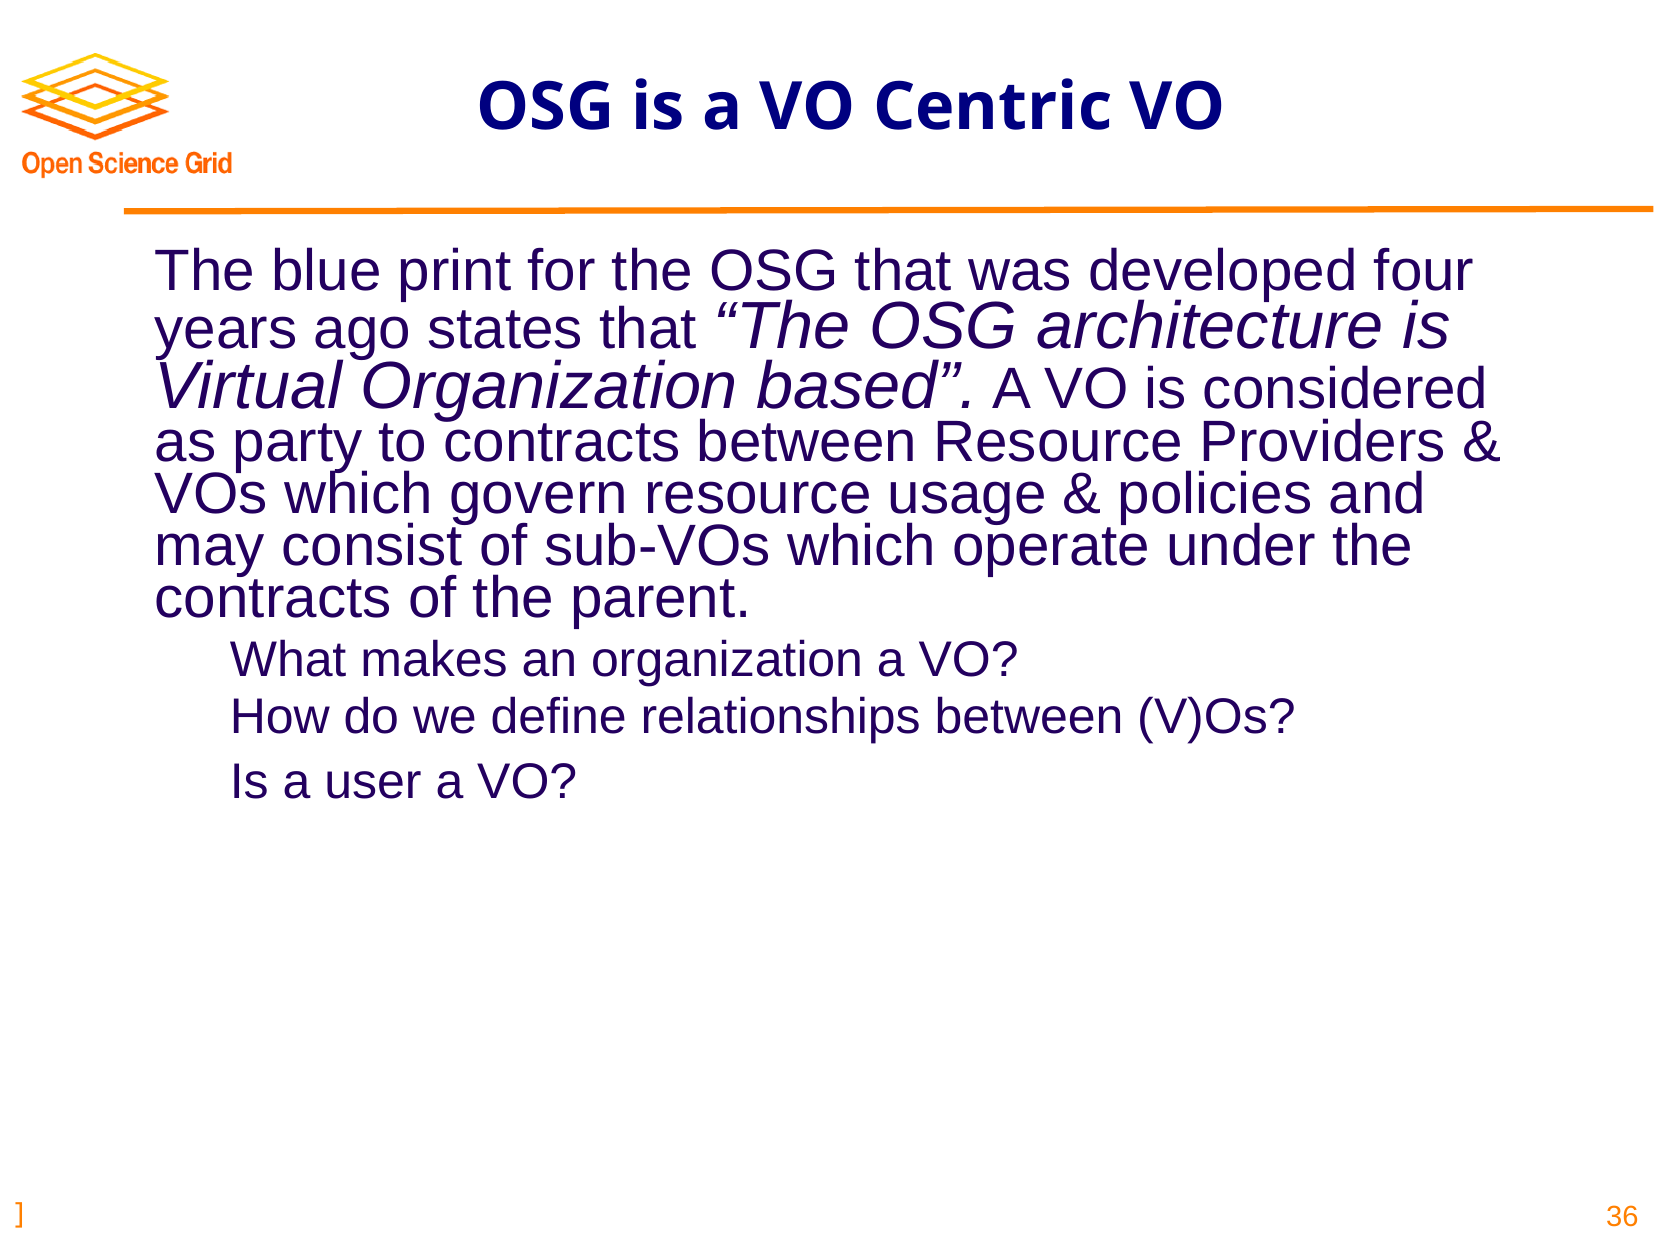

OSG is a VO Centric VO
The blue print for the OSG that was developed four years ago states that “The OSG architecture is Virtual Organization based”. A VO is considered as party to contracts between Resource Providers & VOs which govern resource usage & policies and may consist of sub-VOs which operate under the contracts of the parent.
What makes an organization a VO?
How do we define relationships between (V)Os?
Is a user a VO?